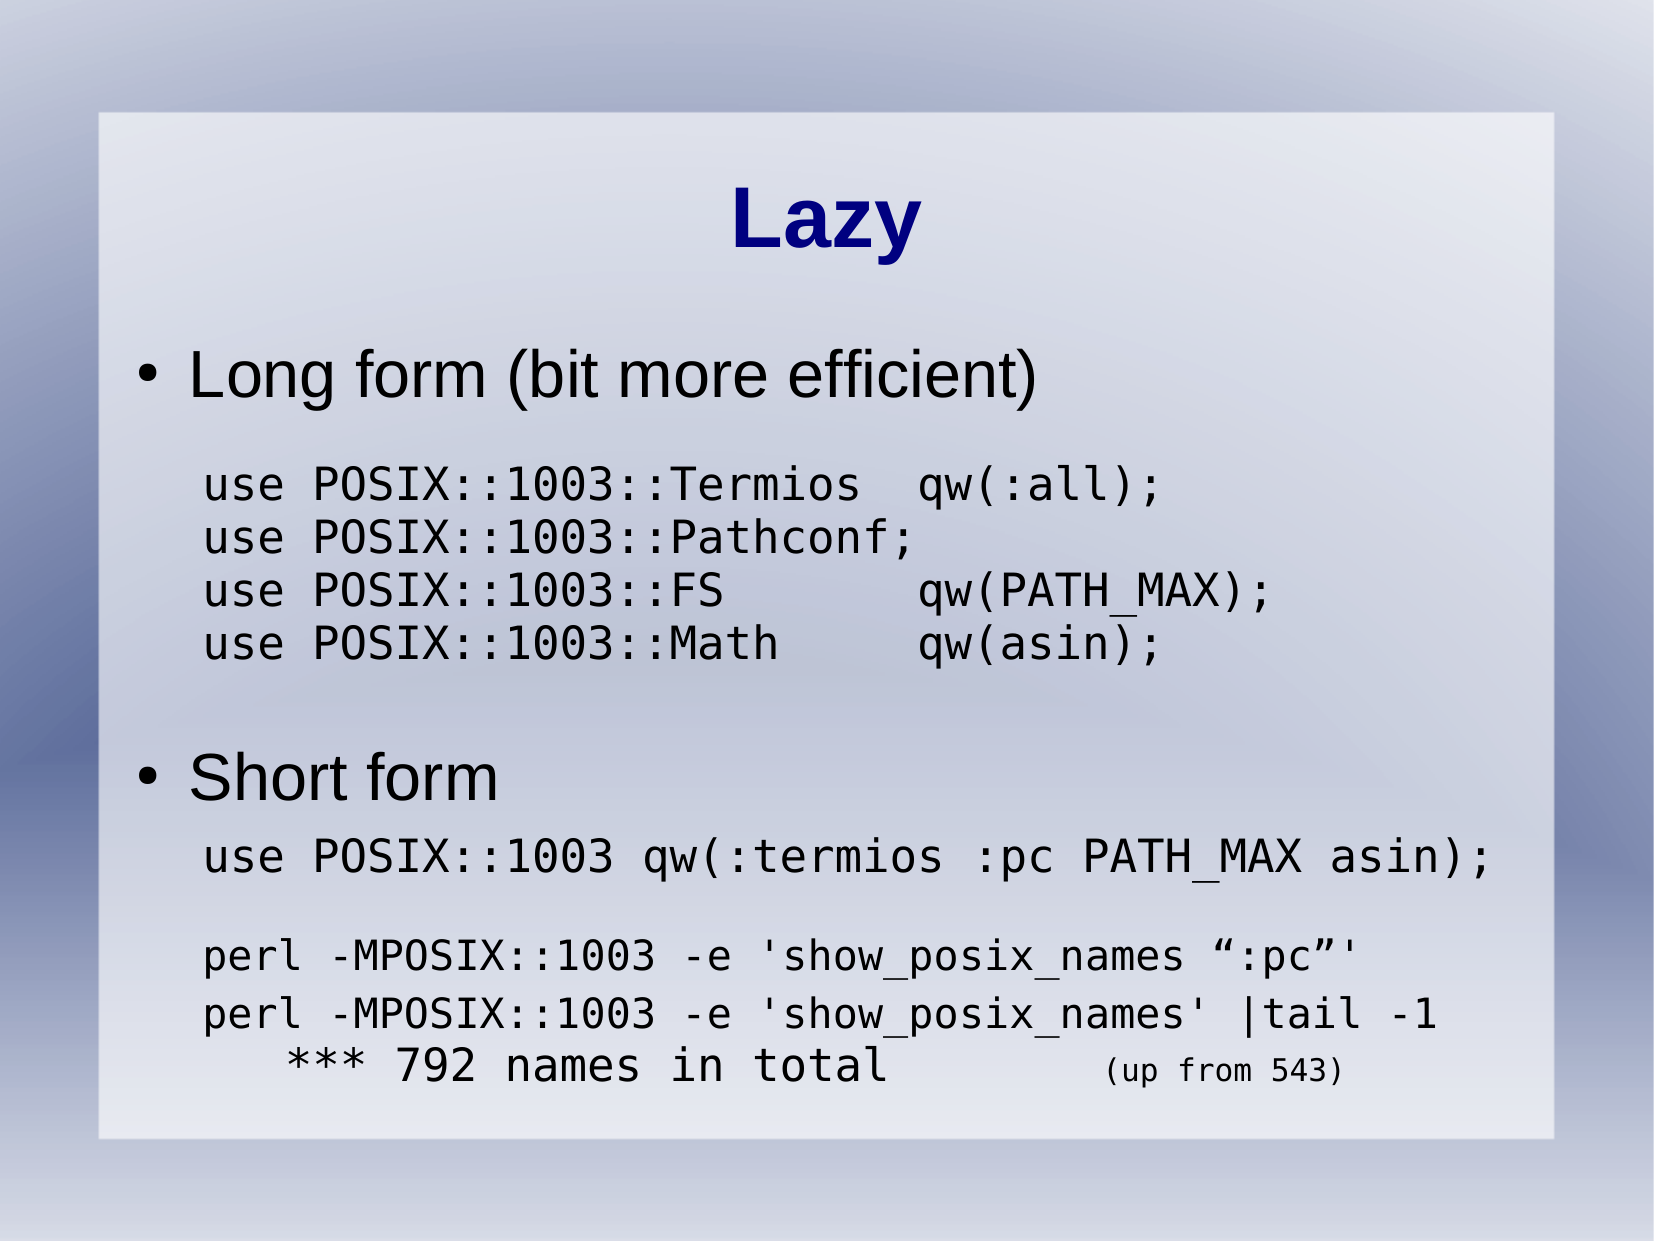

# Lazy
Long form (bit more efficient)
Short form
use POSIX::1003::Termios qw(:all);
use POSIX::1003::Pathconf;
use POSIX::1003::FS qw(PATH_MAX);
use POSIX::1003::Math qw(asin);
use POSIX::1003 qw(:termios :pc PATH_MAX asin);
perl -MPOSIX::1003 -e 'show_posix_names “:pc”'
perl -MPOSIX::1003 -e 'show_posix_names' |tail -1
 *** 792 names in total			(up from 543)